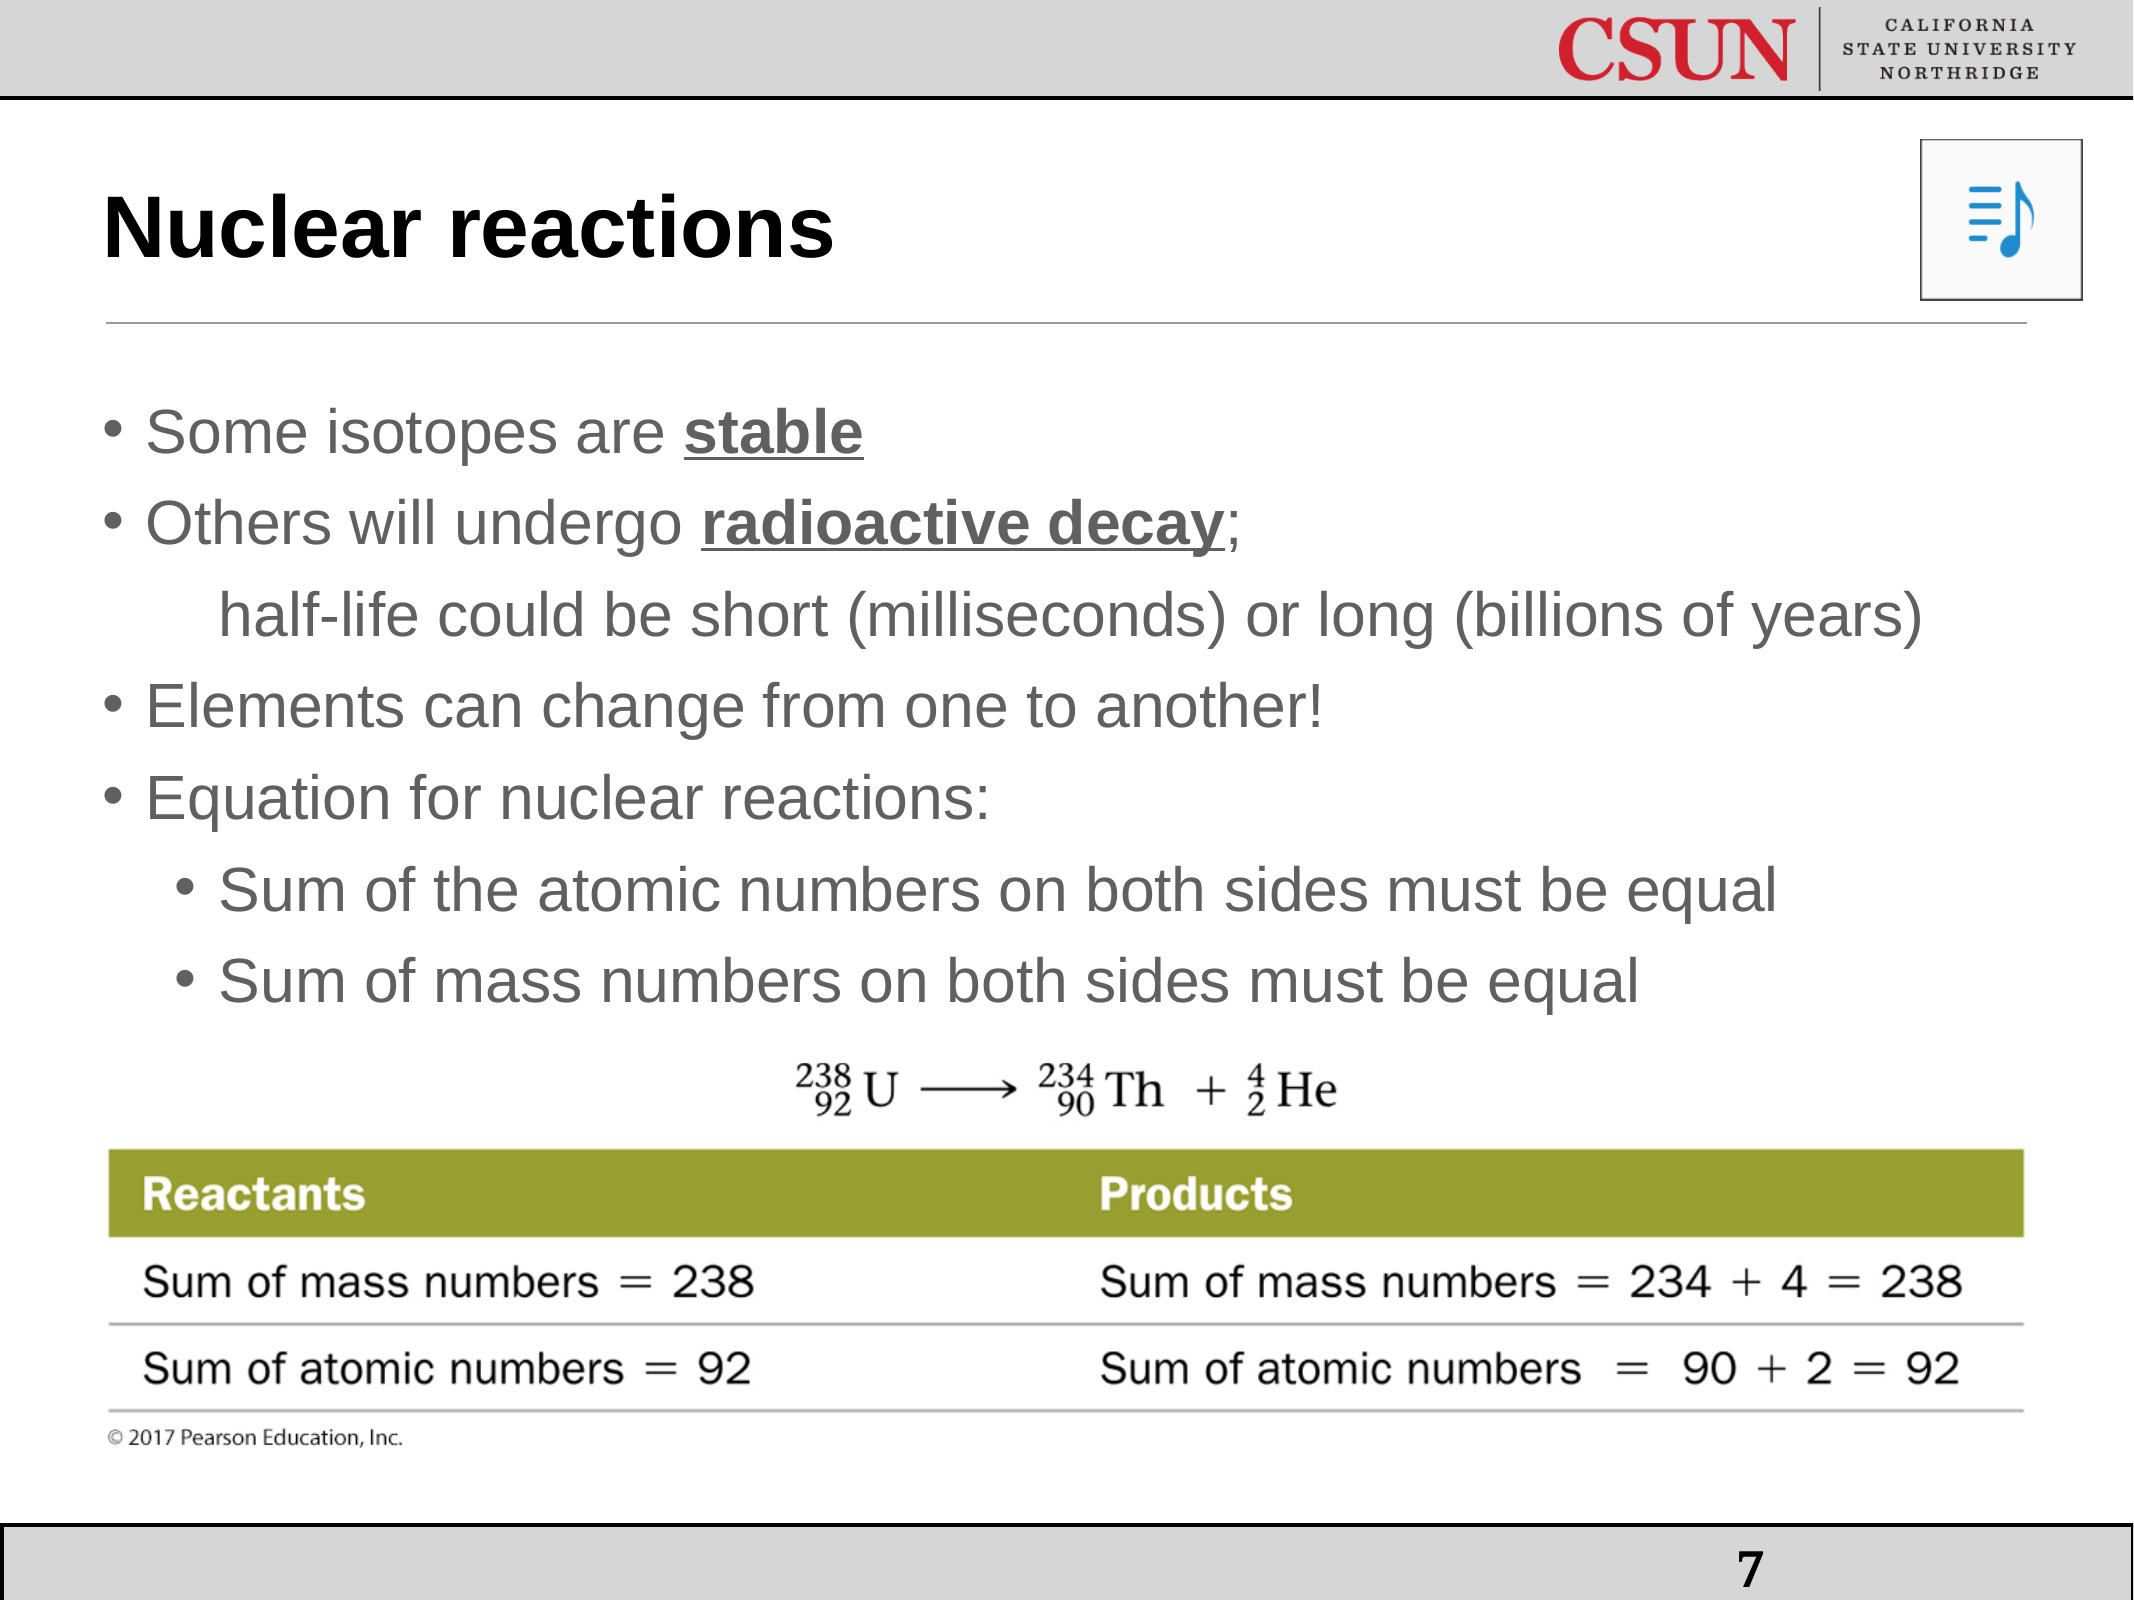

# Nuclear reactions
Some isotopes are stable
Others will undergo radioactive decay;
half-life could be short (milliseconds) or long (billions of years)
Elements can change from one to another!
Equation for nuclear reactions:
Sum of the atomic numbers on both sides must be equal
Sum of mass numbers on both sides must be equal
7